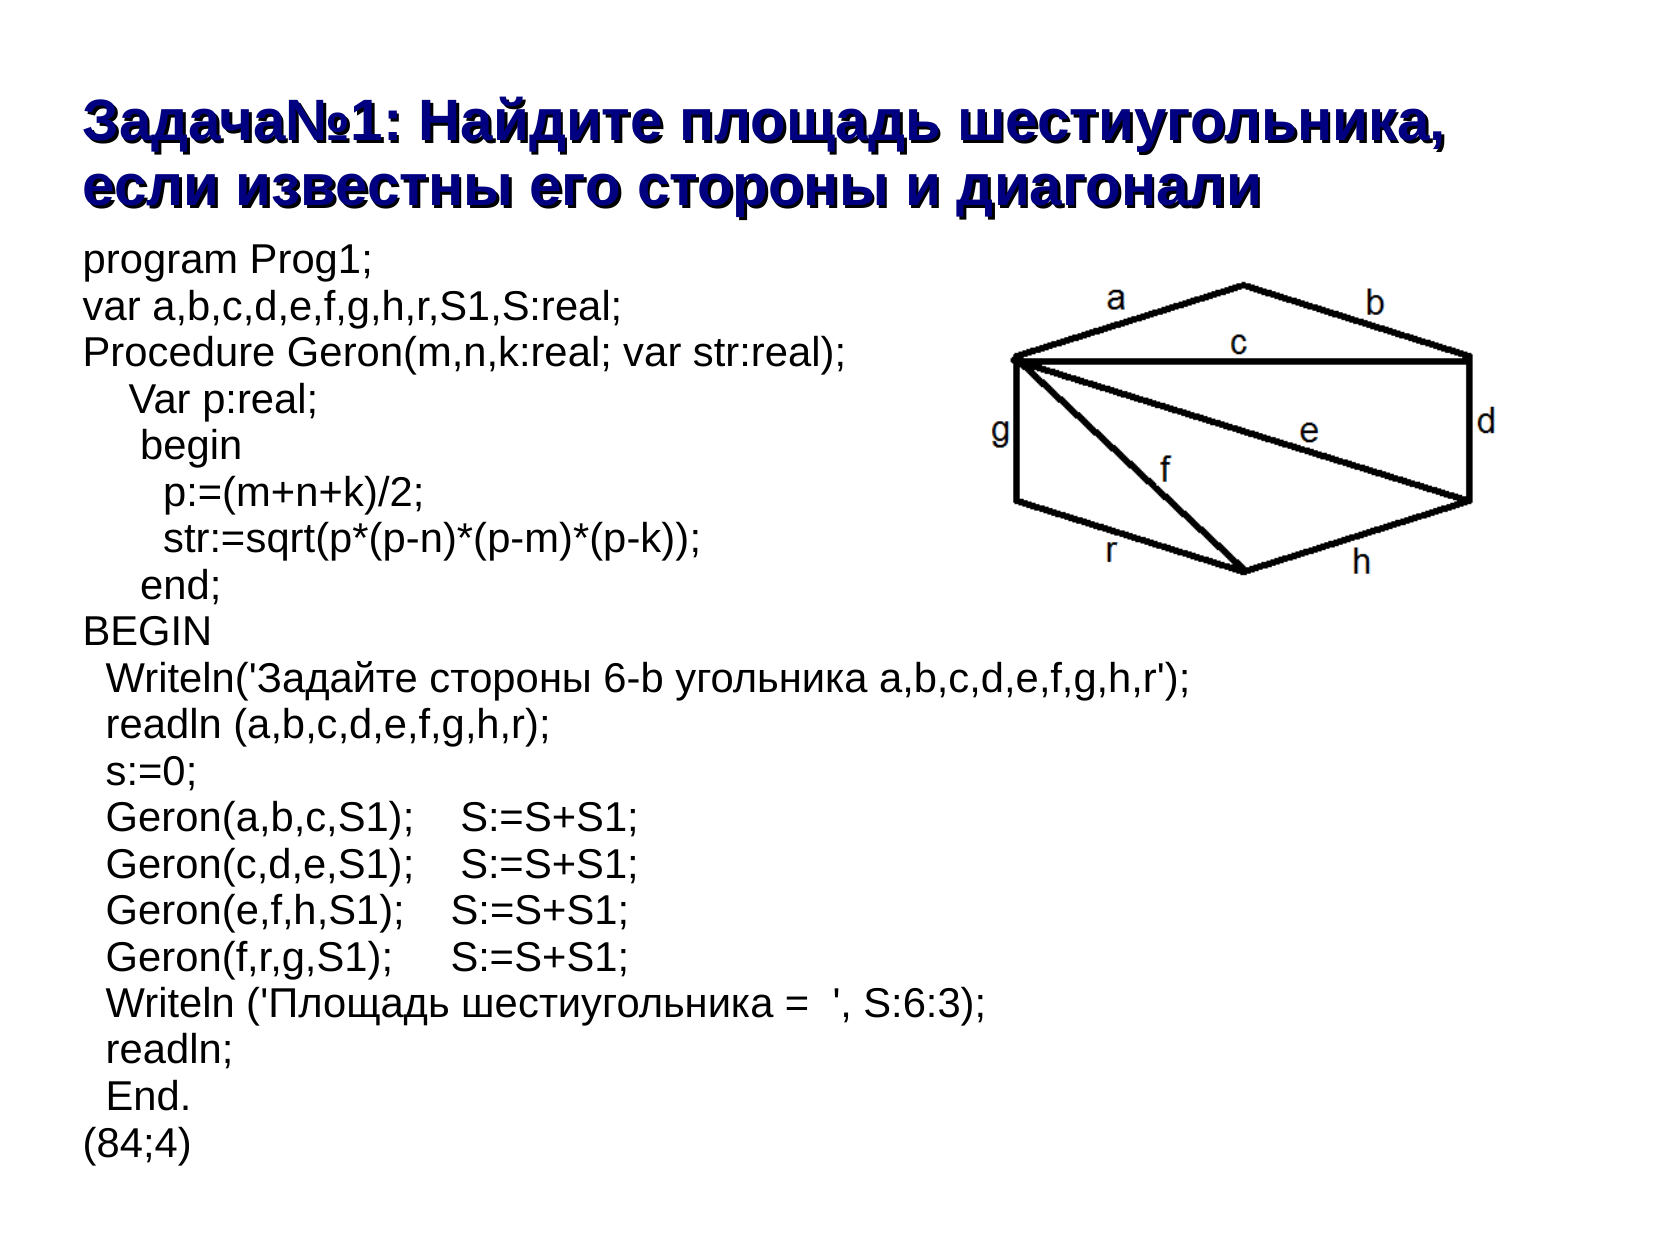

# Задача№1: Найдите площадь шестиугольника, если известны его стороны и диагонали
program Prog1;
var a,b,c,d,e,f,g,h,r,S1,S:real;
Procedure Geron(m,n,k:real; var str:real);
 Var p:real;
 begin
 p:=(m+n+k)/2;
 str:=sqrt(p*(p-n)*(p-m)*(p-k));
 end;
BEGIN
 Writeln('Задайте стороны 6-b угольника a,b,c,d,e,f,g,h,r');
 readln (a,b,c,d,e,f,g,h,r);
 s:=0;
 Geron(a,b,c,S1); S:=S+S1;
 Geron(c,d,e,S1); S:=S+S1;
 Geron(e,f,h,S1); S:=S+S1;
 Geron(f,r,g,S1); S:=S+S1;
 Writeln ('Площадь шестиугольника = ', S:6:3);
 readln;
 End.
(84;4)